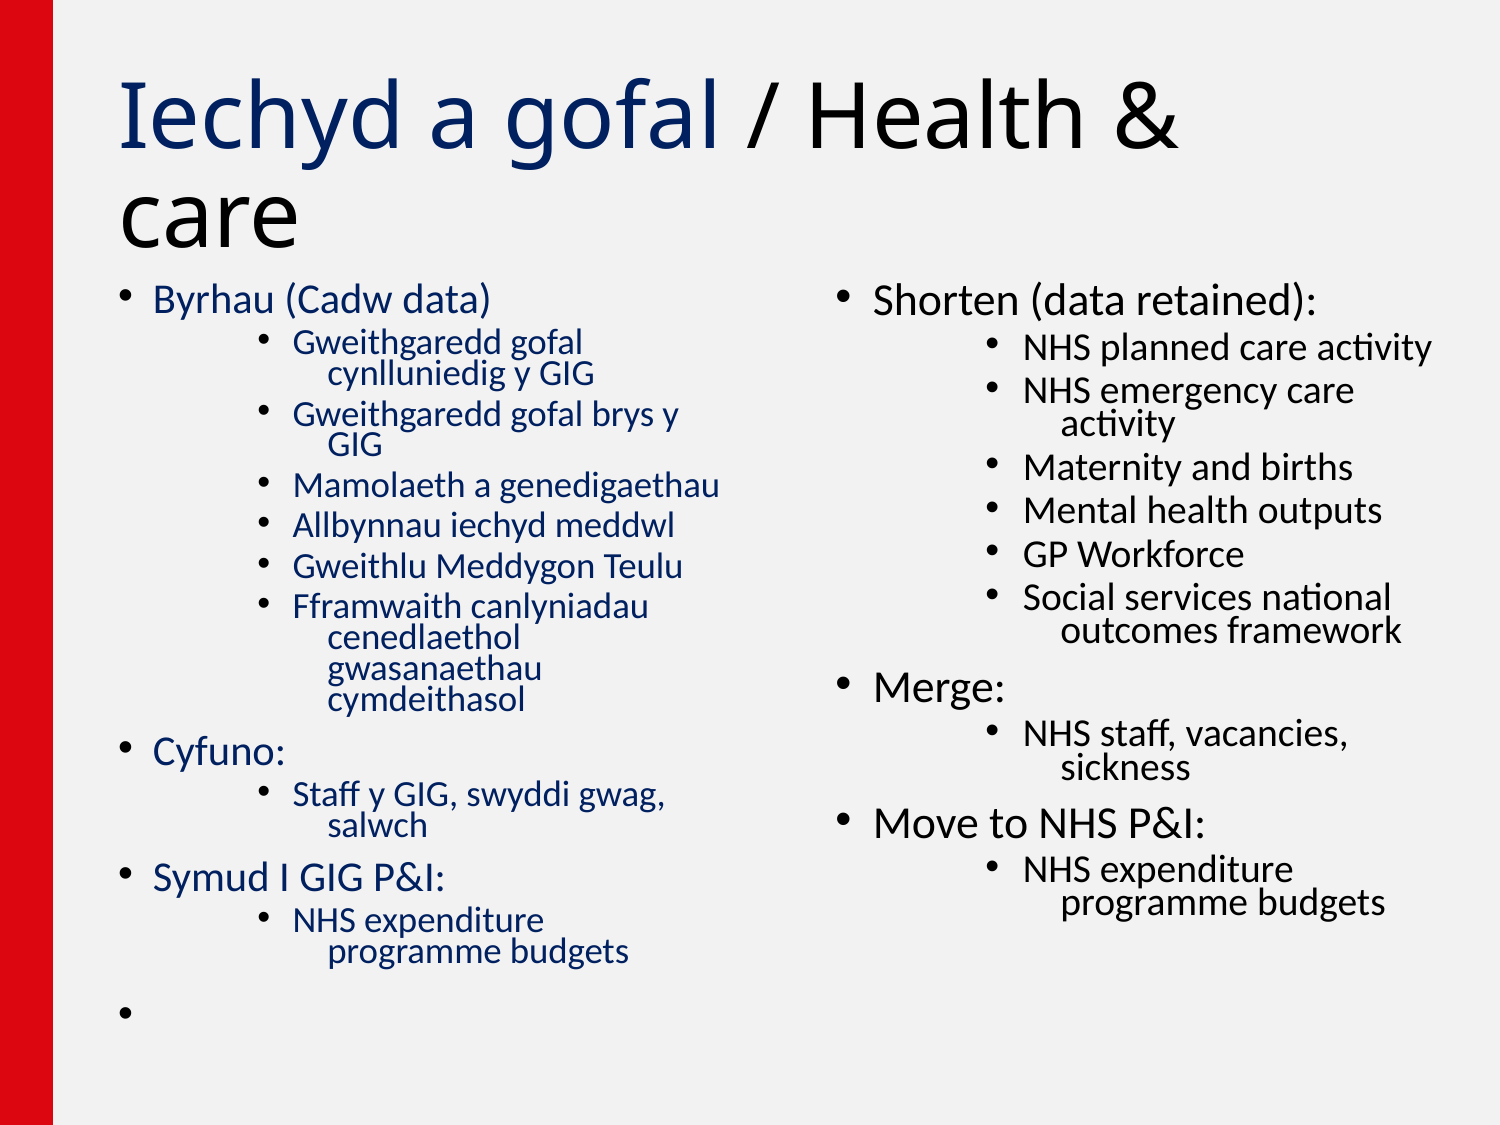

Iechyd a gofal / Health & care
Byrhau (Cadw data)
Gweithgaredd gofal cynlluniedig y GIG
Gweithgaredd gofal brys y GIG
Mamolaeth a genedigaethau
Allbynnau iechyd meddwl
Gweithlu Meddygon Teulu
Fframwaith canlyniadau cenedlaethol gwasanaethau cymdeithasol
Cyfuno:
Staff y GIG, swyddi gwag, salwch
Symud I GIG P&I:
NHS expenditure programme budgets
# Shorten (data retained):
NHS planned care activity
NHS emergency care activity
Maternity and births
Mental health outputs
GP Workforce
Social services national outcomes framework
Merge:
NHS staff, vacancies, sickness
Move to NHS P&I:
NHS expenditure programme budgets